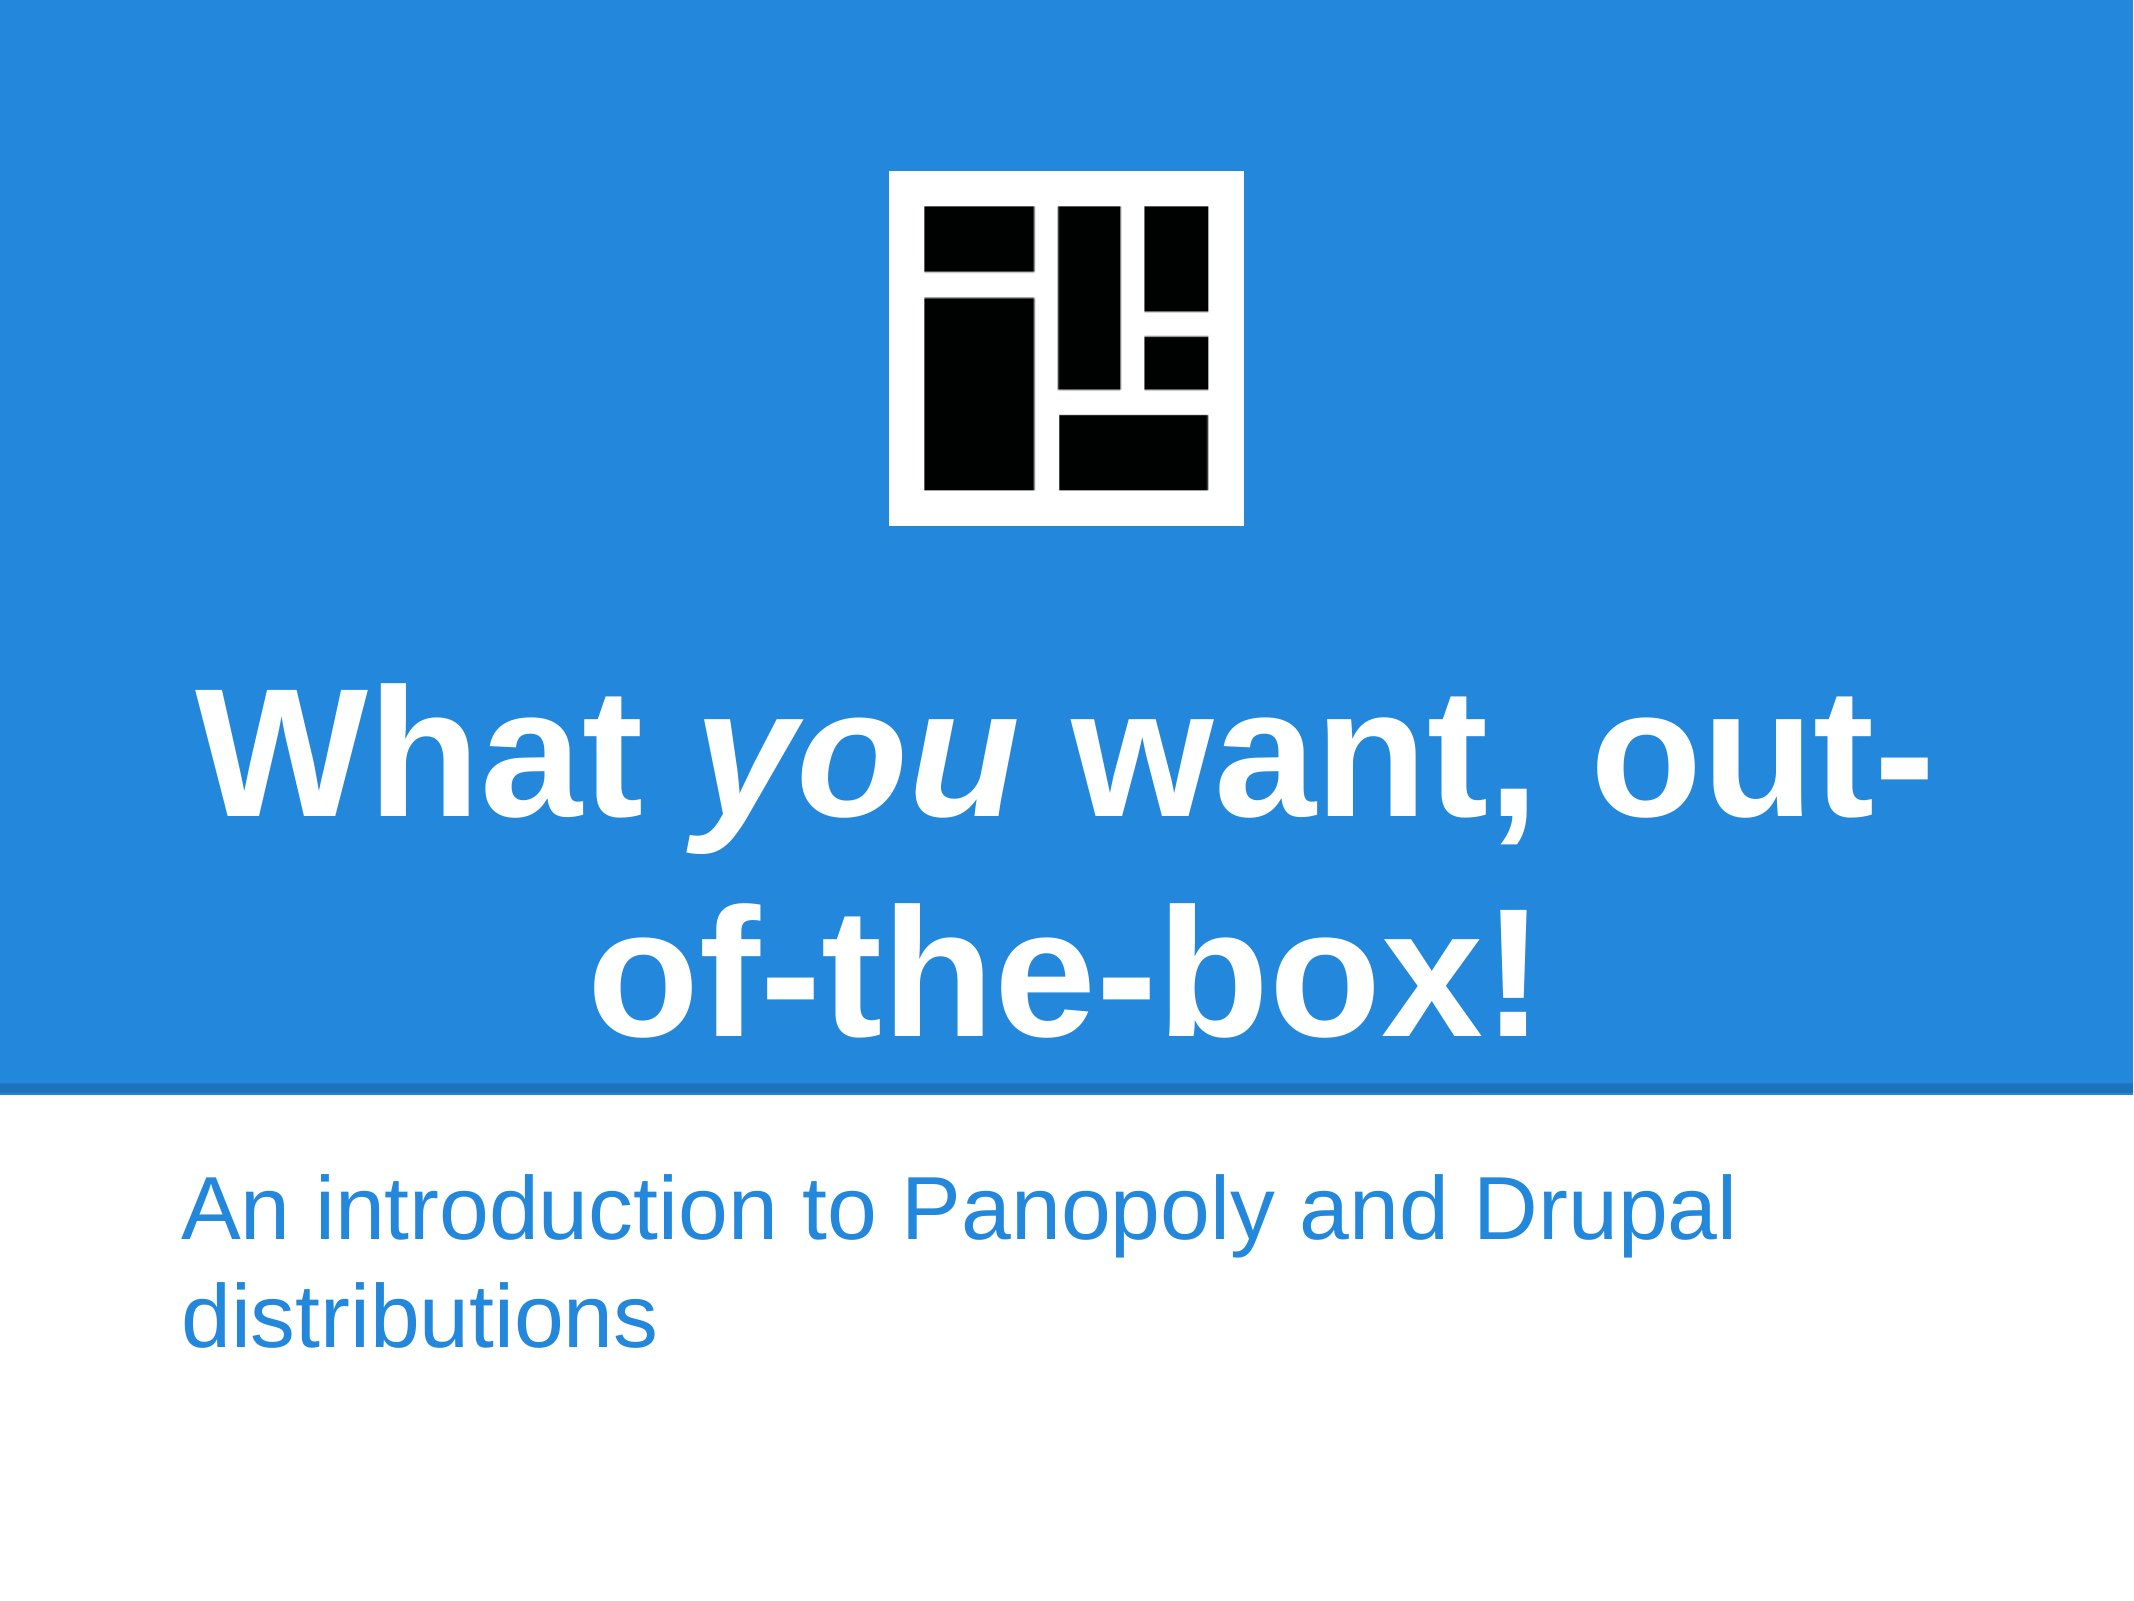

# What you want, out-of-the-box!
An introduction to Panopoly and Drupal distributions